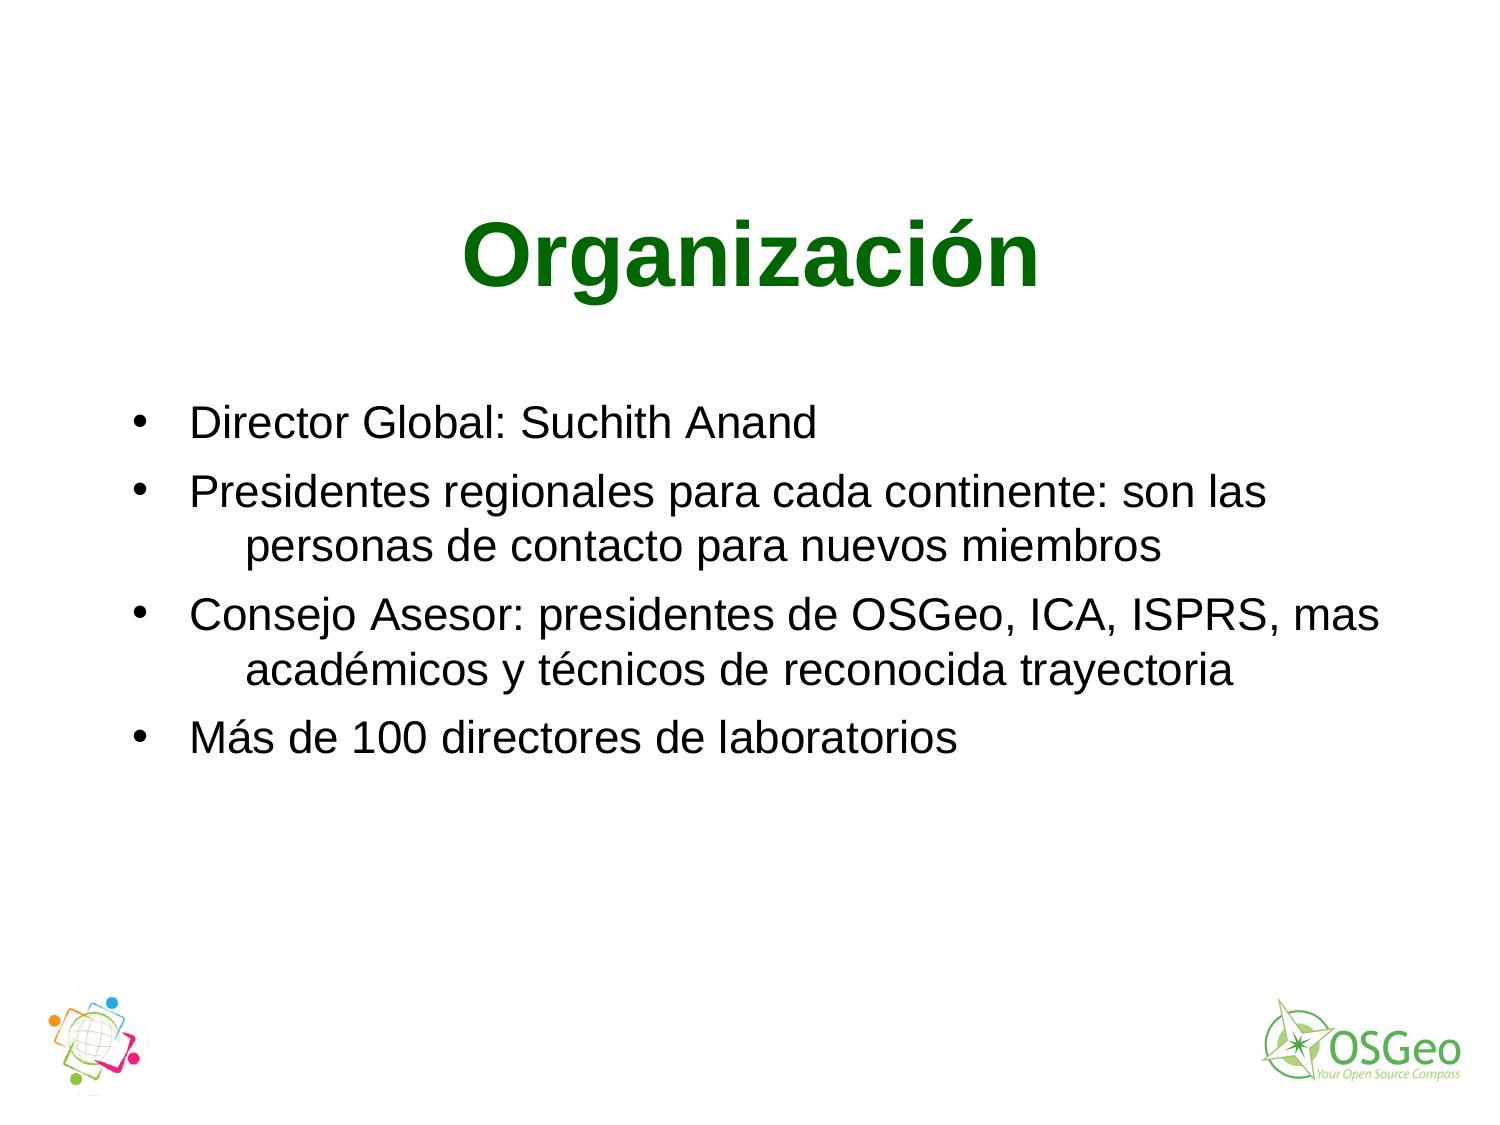

# Organización
Director Global: Suchith Anand
Presidentes regionales para cada continente: son las personas de contacto para nuevos miembros
Consejo Asesor: presidentes de OSGeo, ICA, ISPRS, mas académicos y técnicos de reconocida trayectoria
Más de 100 directores de laboratorios